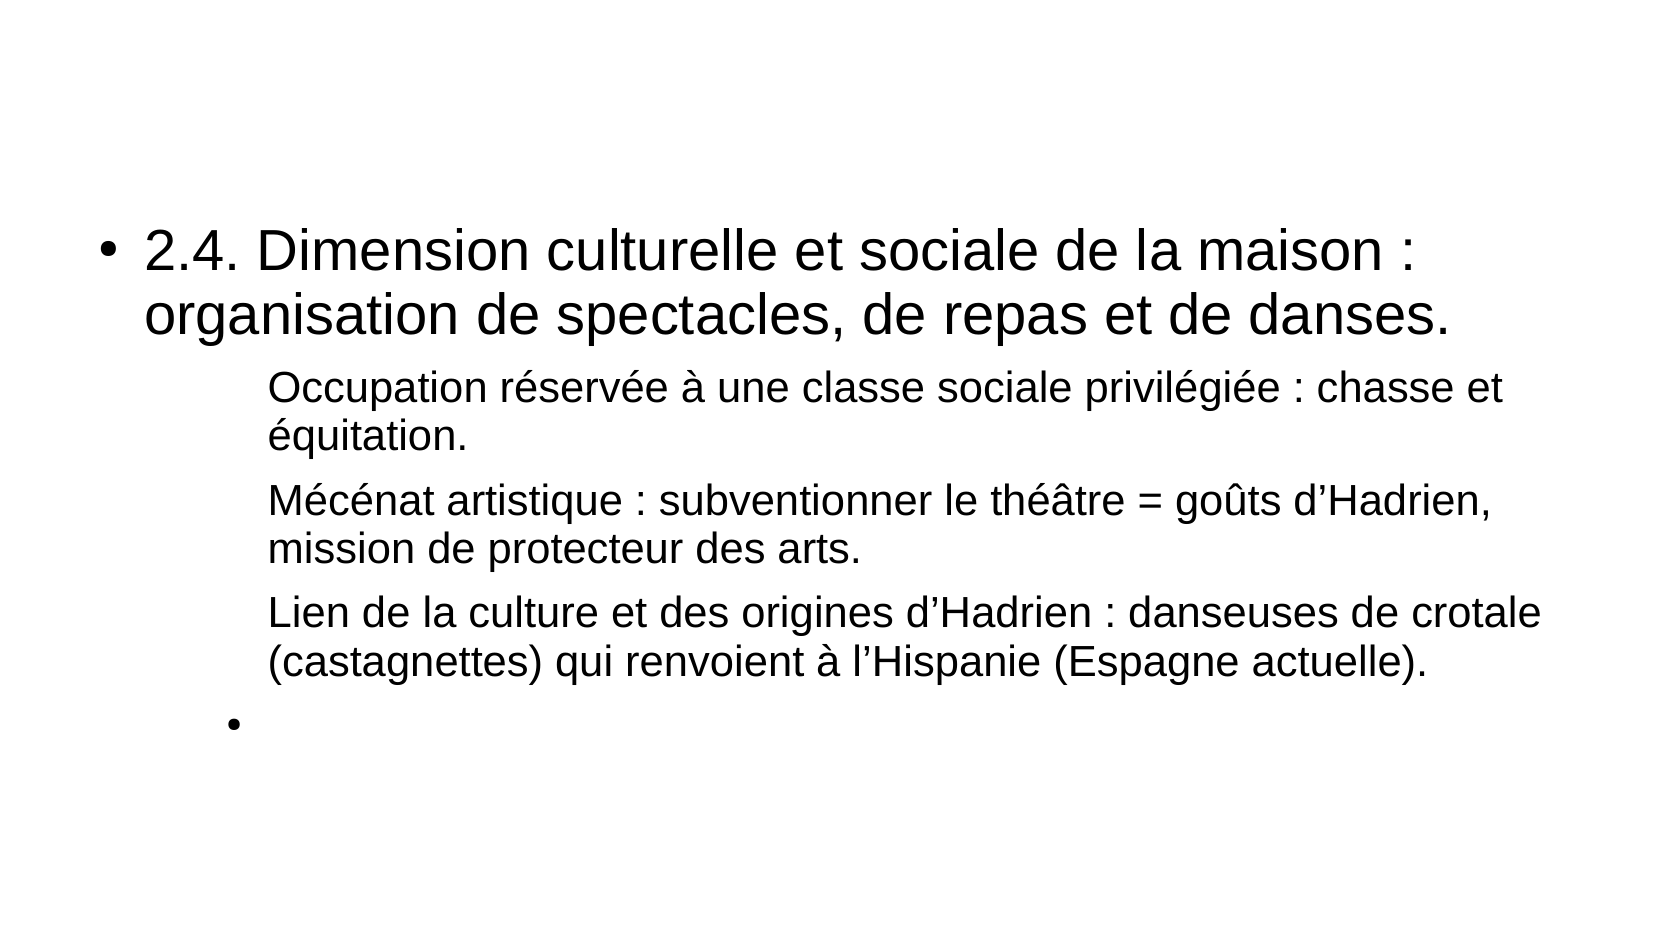

#
2.4. Dimension culturelle et sociale de la maison : organisation de spectacles, de repas et de danses.
Occupation réservée à une classe sociale privilégiée : chasse et équitation.
Mécénat artistique : subventionner le théâtre = goûts d’Hadrien, mission de protecteur des arts.
Lien de la culture et des origines d’Hadrien : danseuses de crotale (castagnettes) qui renvoient à l’Hispanie (Espagne actuelle).